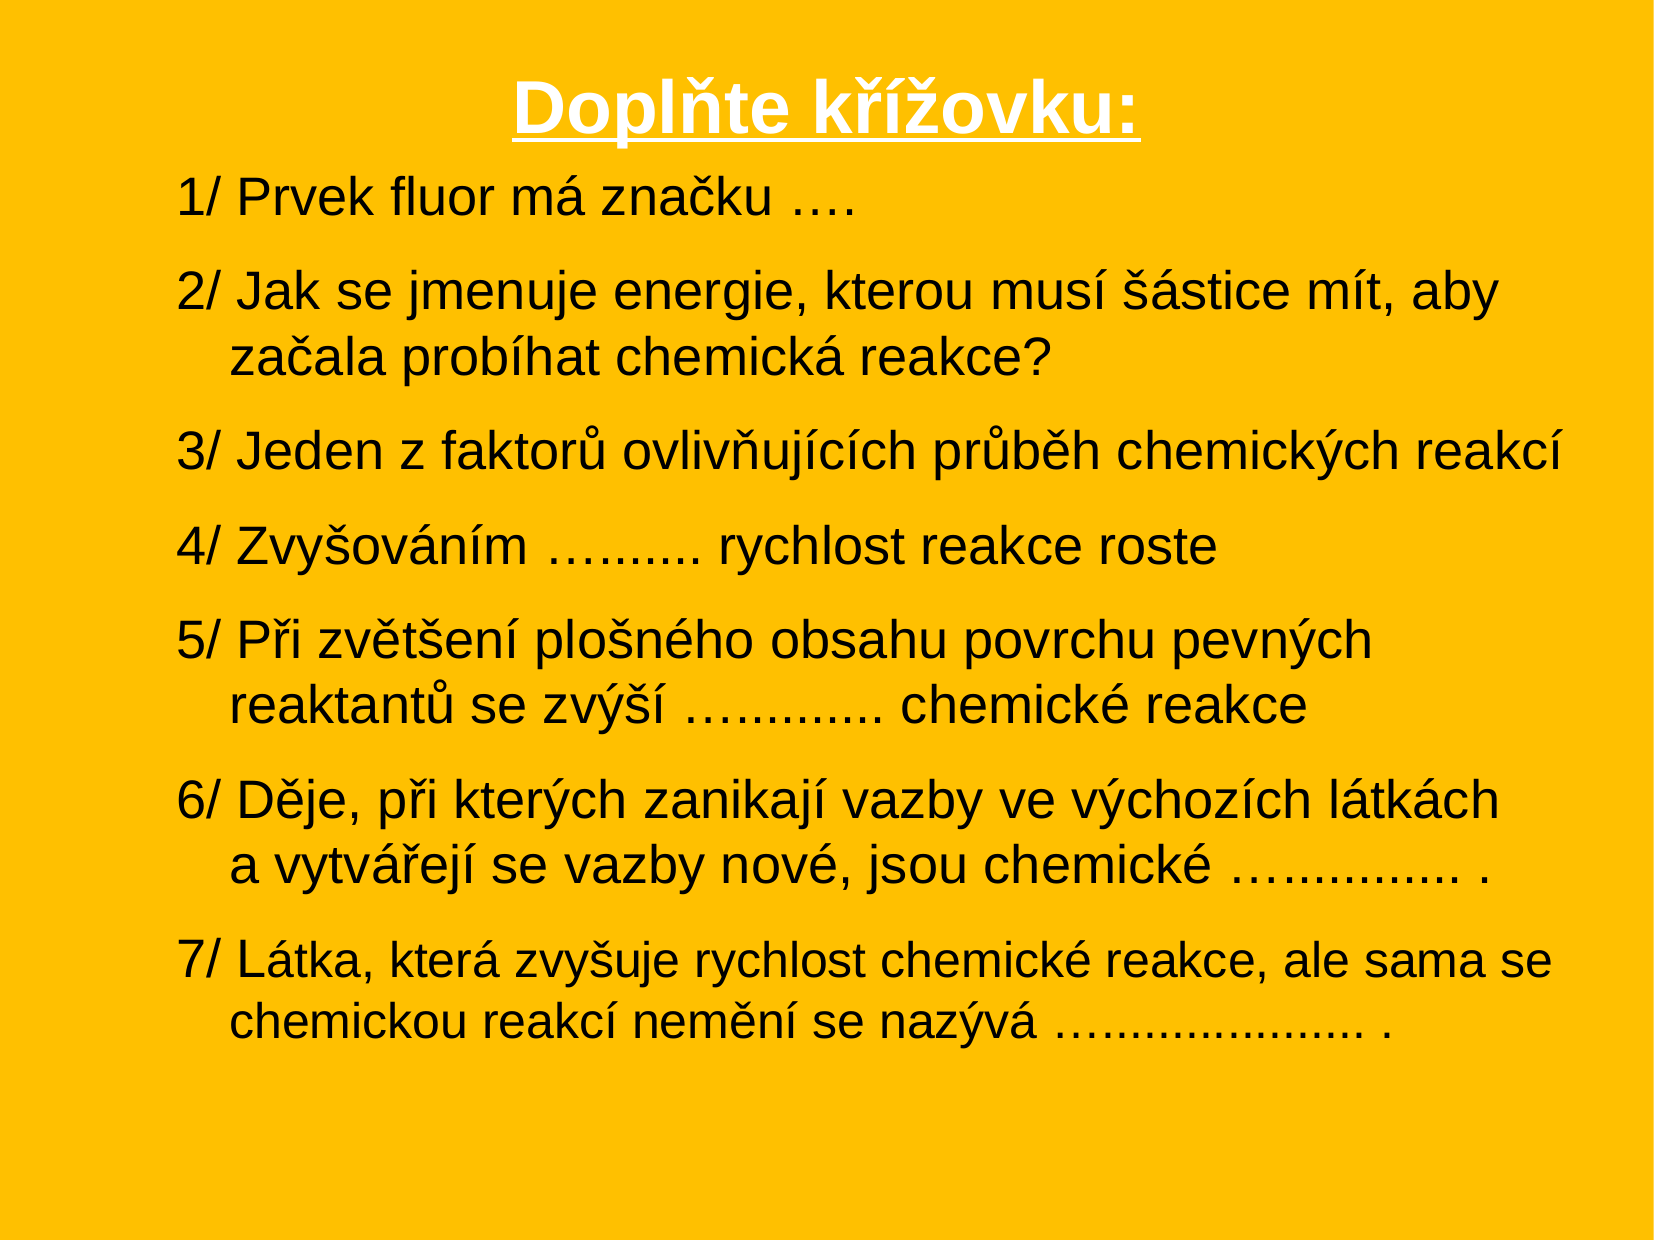

# Doplňte křížovku:
1/ Prvek fluor má značku ….
2/ Jak se jmenuje energie, kterou musí šástice mít, aby začala probíhat chemická reakce?
3/ Jeden z faktorů ovlivňujících průběh chemických reakcí
4/ Zvyšováním …....... rychlost reakce roste
5/ Při zvětšení plošného obsahu povrchu pevných reaktantů se zvýší ….......... chemické reakce
6/ Děje, při kterých zanikají vazby ve výchozích látkách a vytvářejí se vazby nové, jsou chemické …............ .
7/ Látka, která zvyšuje rychlost chemické reakce, ale sama se chemickou reakcí nemění se nazývá …................... .